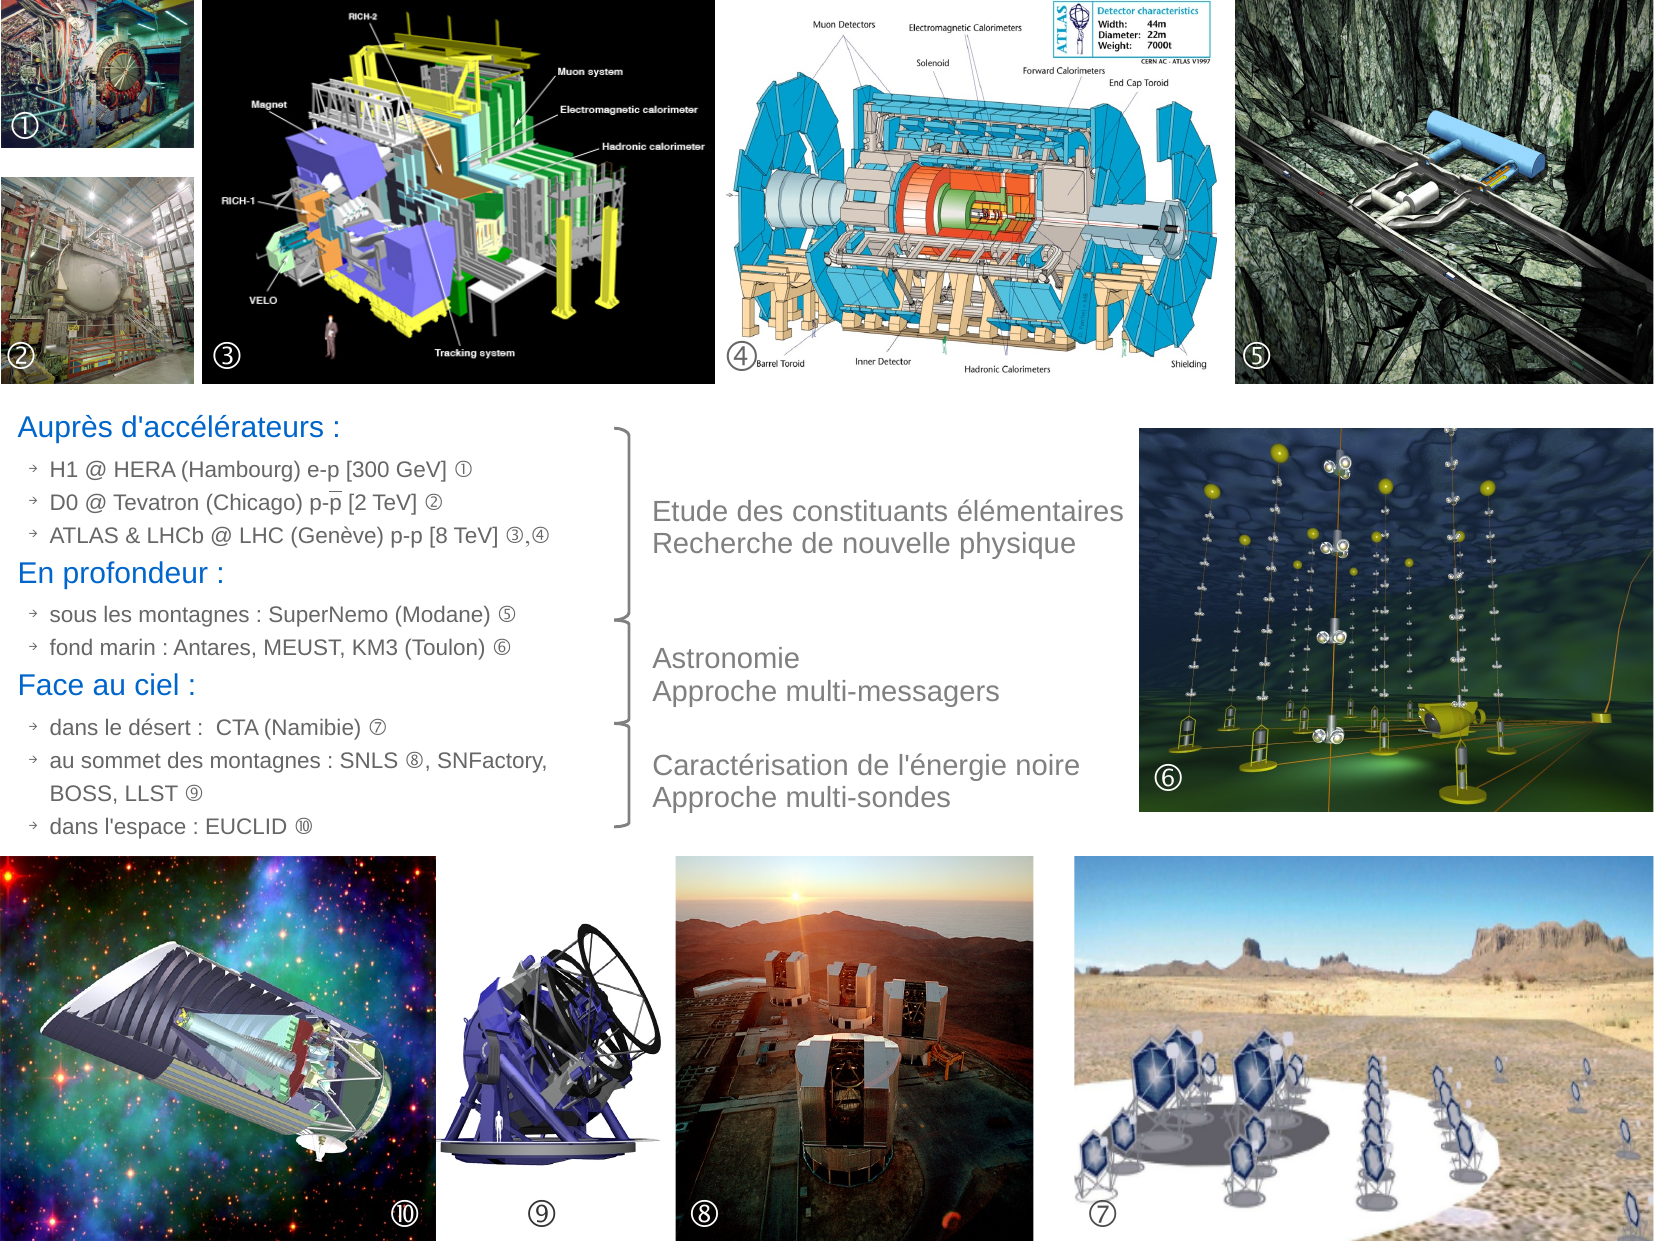






# Auprès d'accélérateurs :
H1 @ HERA (Hambourg) e-p [300 GeV] ➀
D0 @ Tevatron (Chicago) p-p [2 TeV] ➁
ATLAS & LHCb @ LHC (Genève) p-p [8 TeV] ➂,➃
En profondeur :
sous les montagnes : SuperNemo (Modane) ➄
fond marin : Antares, MEUST, KM3 (Toulon) ➅
Face au ciel :
dans le désert : CTA (Namibie) 
au sommet des montagnes : SNLS ➇, SNFactory,
BOSS, LLST ➈
dans l'espace : EUCLID ➉
Etude des constituants élémentaires
Recherche de nouvelle physique
Astronomie
Approche multi-messagers
Caractérisation de l'énergie noire
Approche multi-sondes

17



